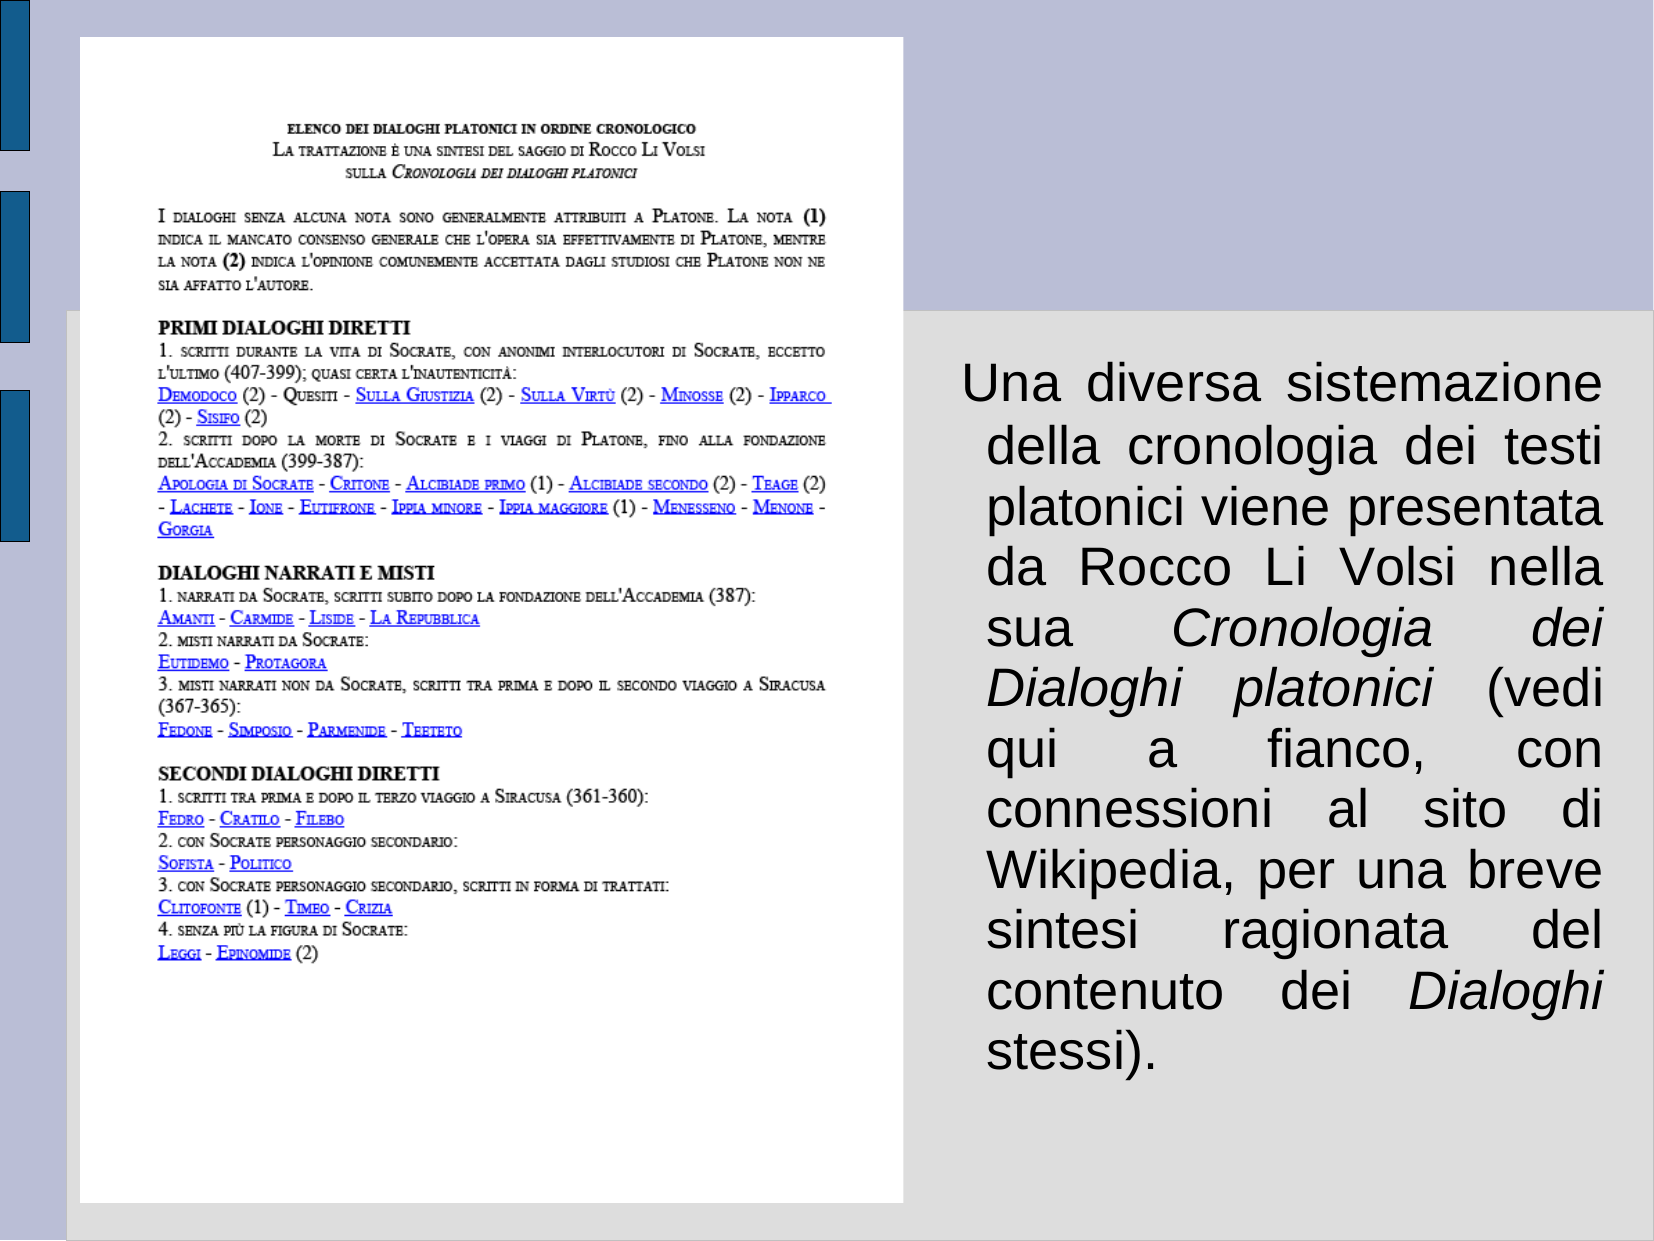

#
 Una diversa sistemazione della cronologia dei testi platonici viene presentata da Rocco Li Volsi nella sua Cronologia dei Dialoghi platonici (vedi qui a fianco, con connessioni al sito di Wikipedia, per una breve sintesi ragionata del contenuto dei Dialoghi stessi).